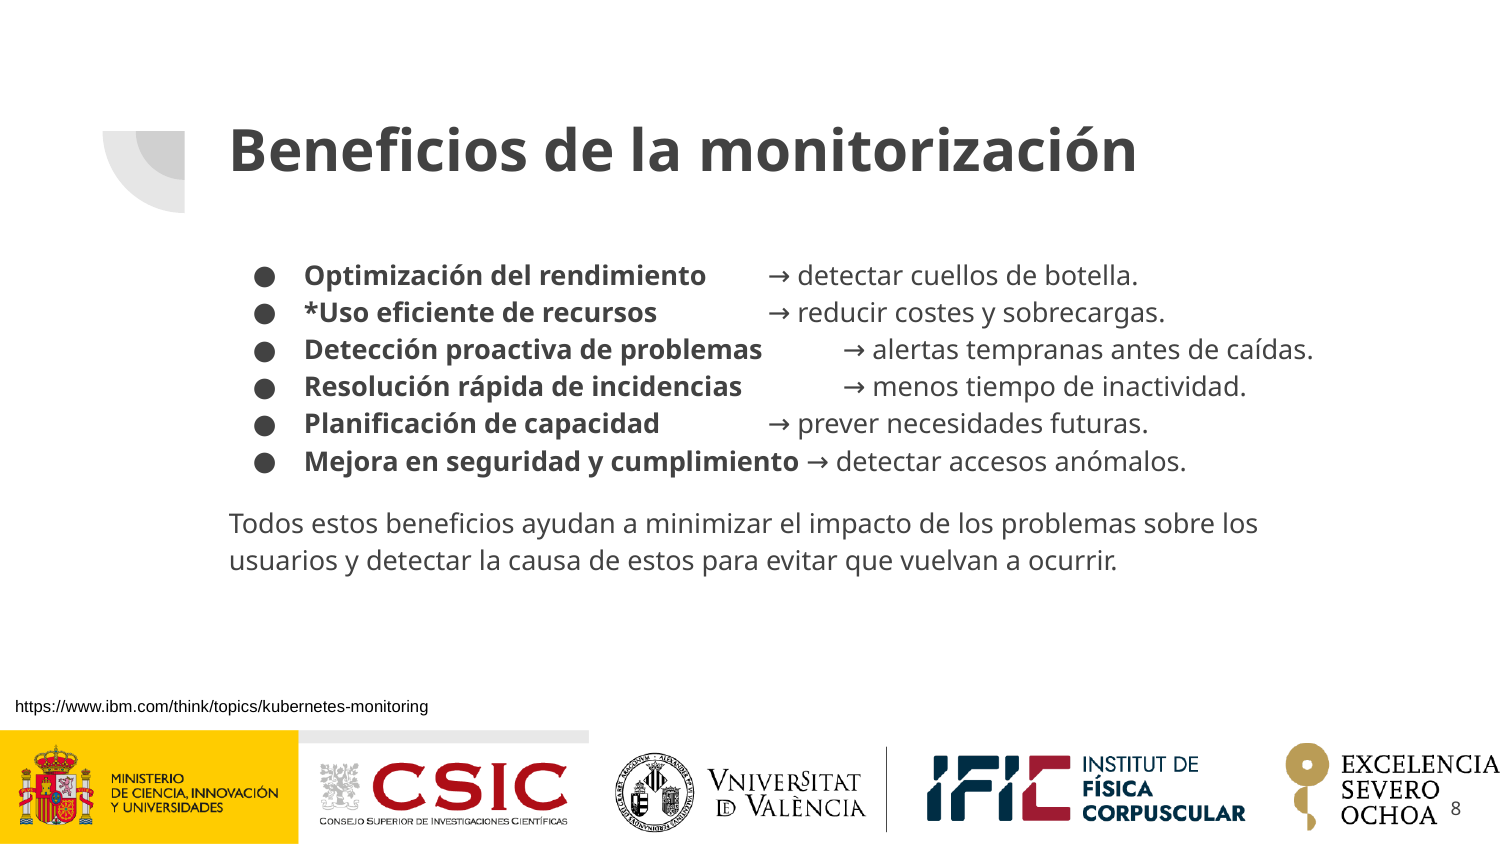

# Beneficios de la monitorización
Optimización del rendimiento 	 → detectar cuellos de botella.
*Uso eficiente de recursos 		 → reducir costes y sobrecargas.
Detección proactiva de problemas 	 → alertas tempranas antes de caídas.
Resolución rápida de incidencias 	 → menos tiempo de inactividad.
Planificación de capacidad 		 → prever necesidades futuras.
Mejora en seguridad y cumplimiento → detectar accesos anómalos.
Todos estos beneficios ayudan a minimizar el impacto de los problemas sobre los usuarios y detectar la causa de estos para evitar que vuelvan a ocurrir.
https://www.ibm.com/think/topics/kubernetes-monitoring